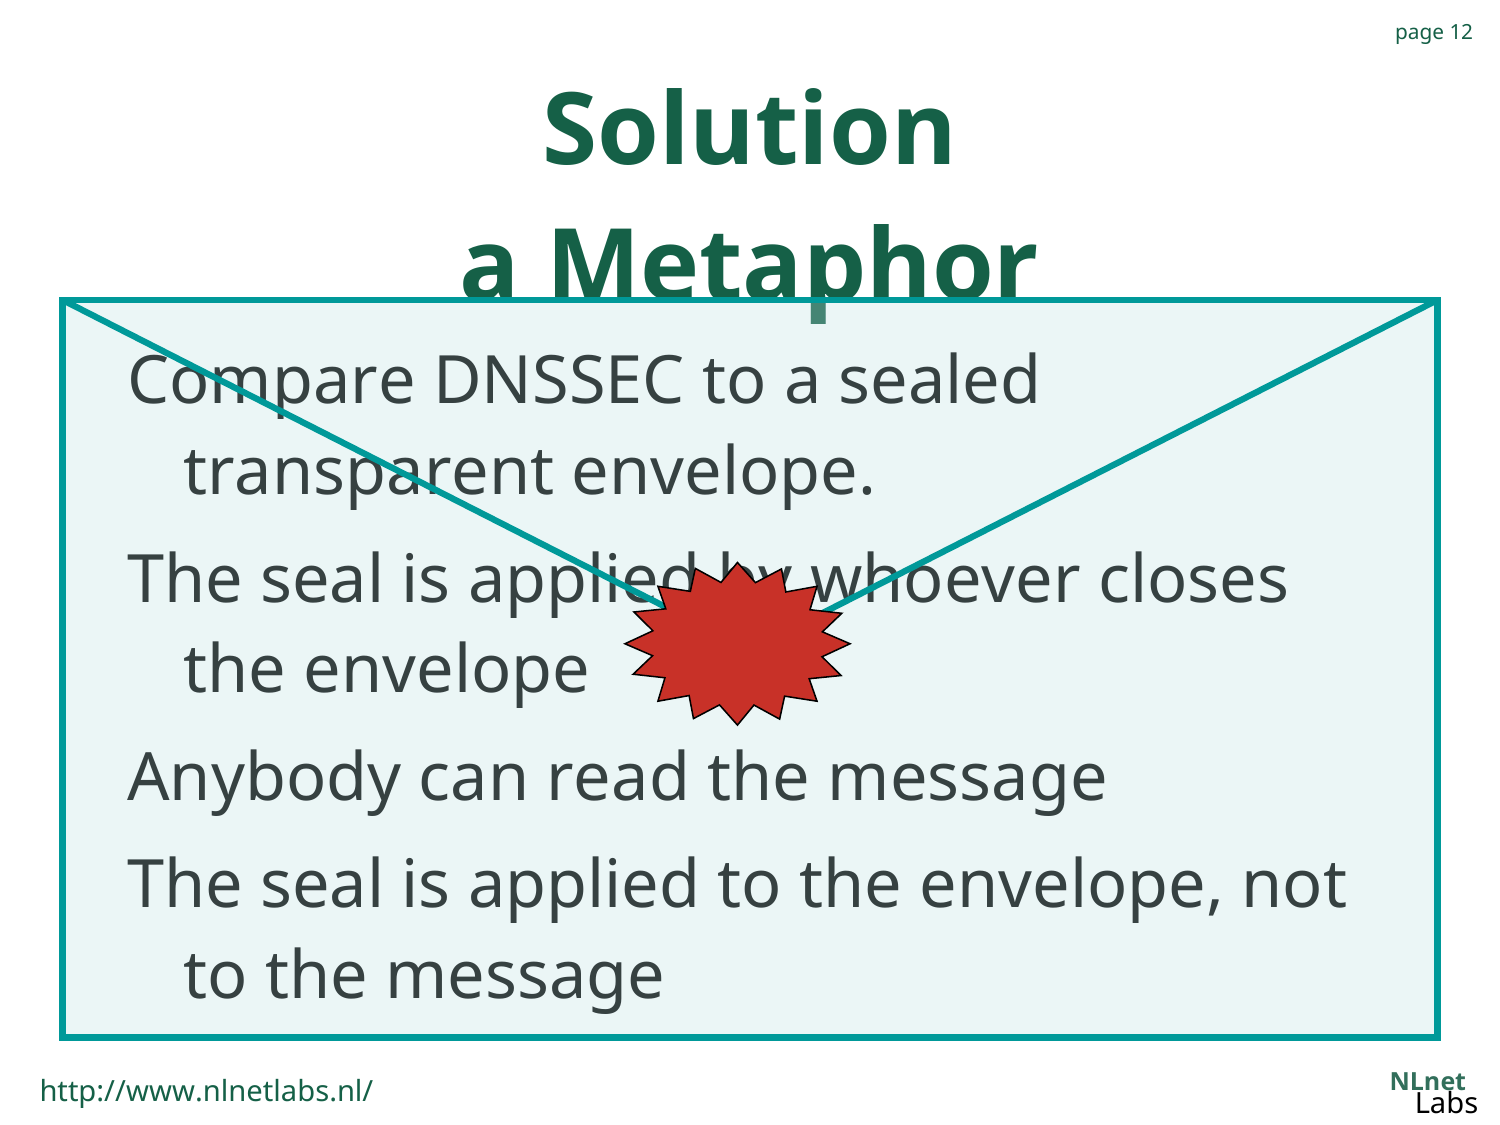

# Solution a Metaphor
Compare DNSSEC to a sealed transparent envelope.
The seal is applied by whoever closes the envelope
Anybody can read the message
The seal is applied to the envelope, not to the message